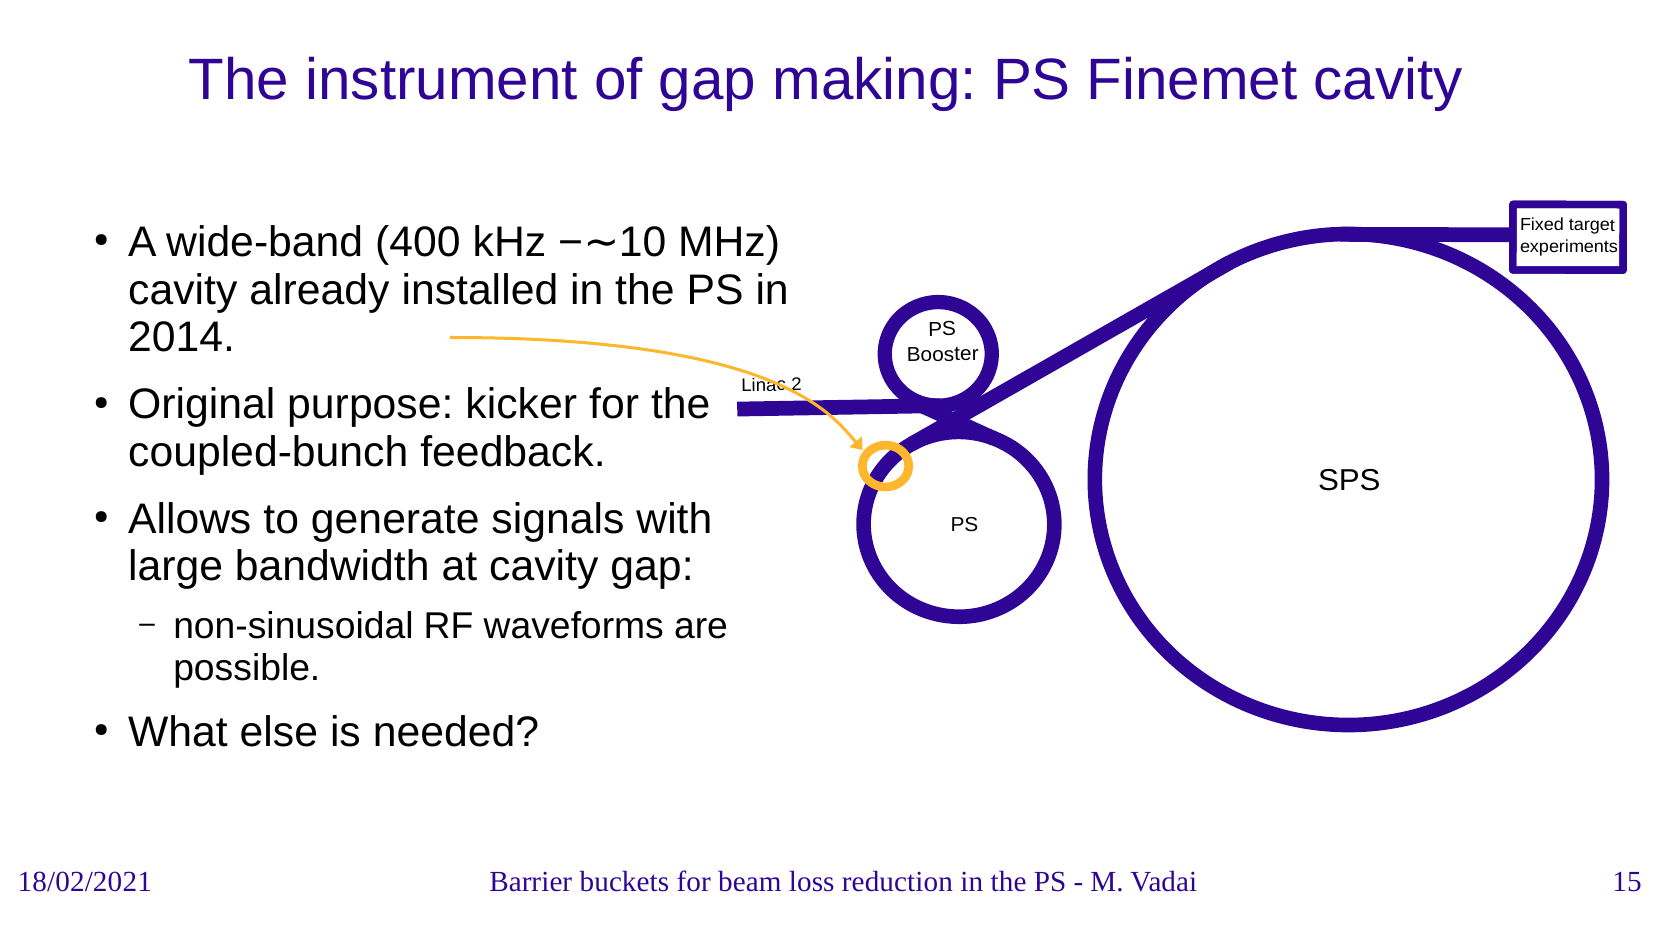

# The instrument of gap making: PS Finemet cavity
A wide-band (400 kHz −∼10 MHz) cavity already installed in the PS in 2014.
Original purpose: kicker for the coupled-bunch feedback.
Allows to generate signals with large bandwidth at cavity gap:
non-sinusoidal RF waveforms are possible.
What else is needed?
18/02/2021
Barrier buckets for beam loss reduction in the PS - M. Vadai
15